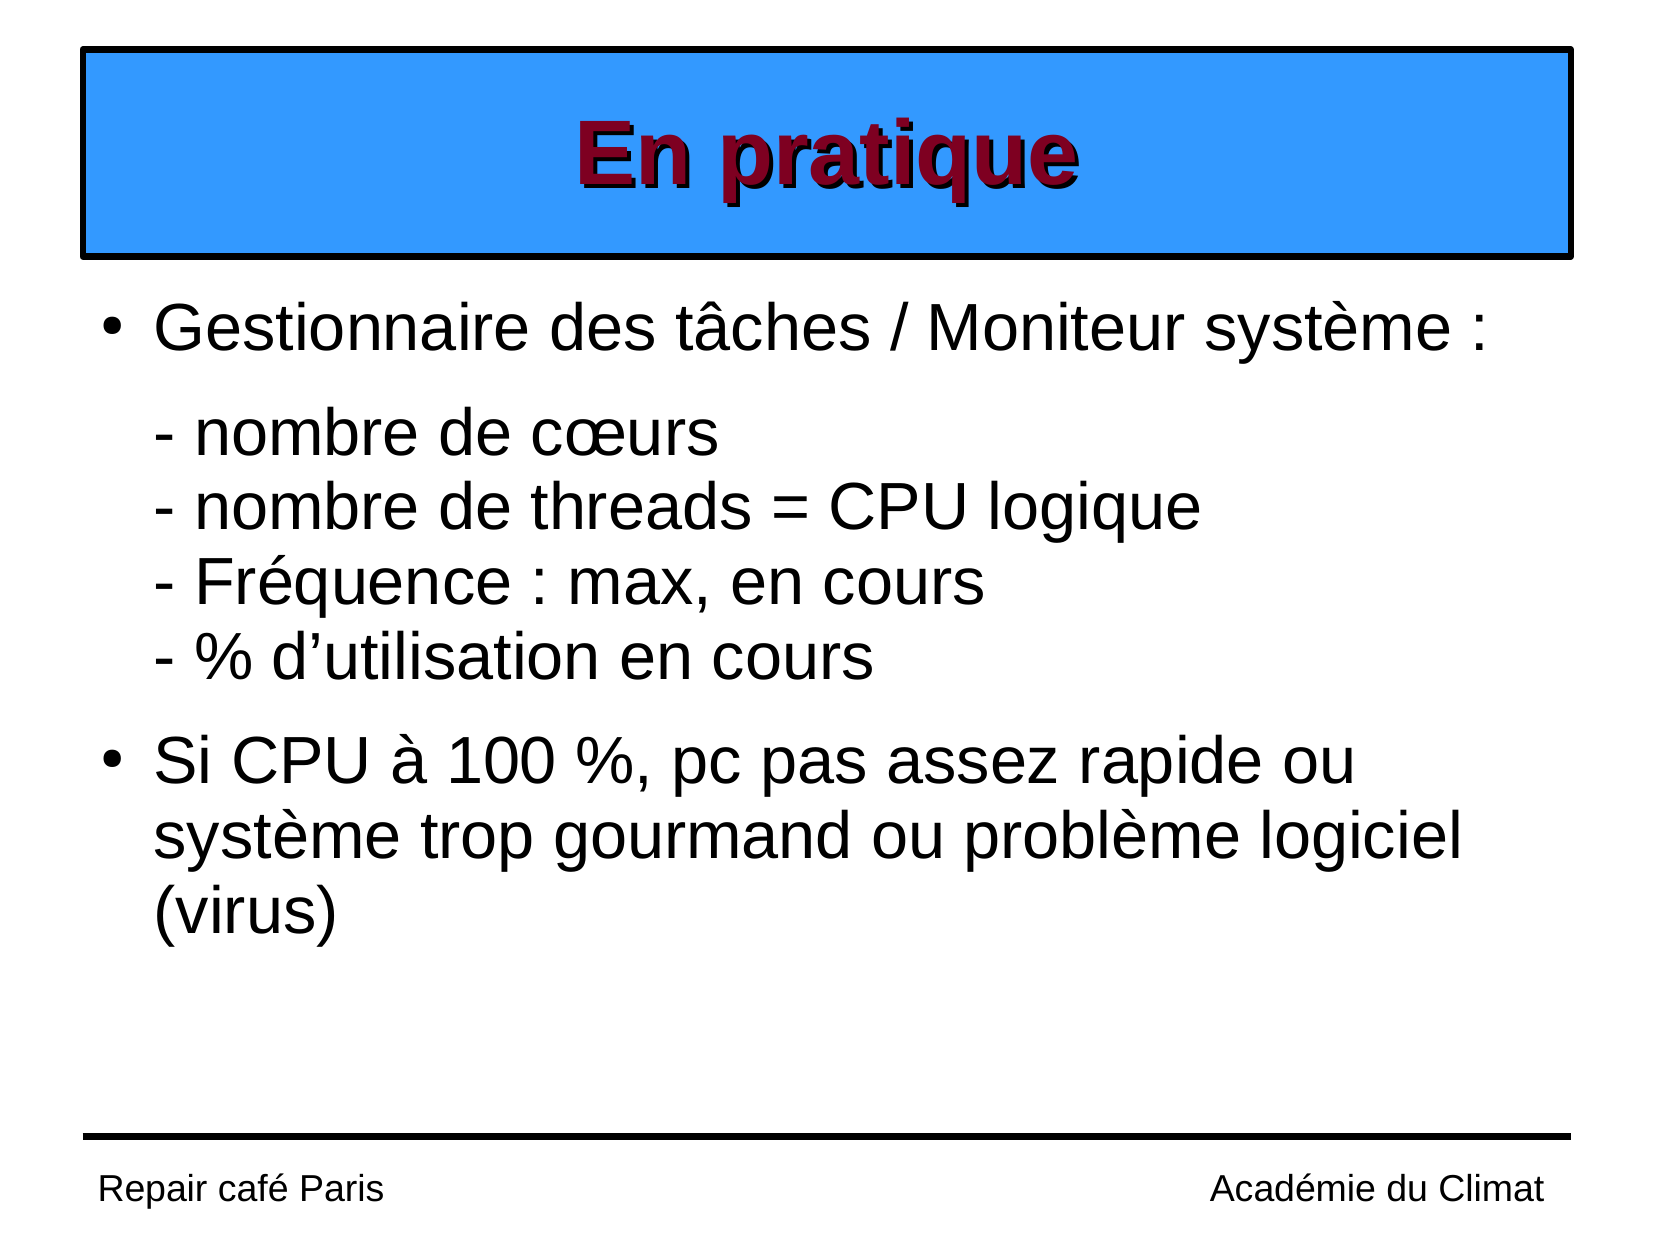

# En pratique
Gestionnaire des tâches / Moniteur système :
- nombre de cœurs
- nombre de threads = CPU logique
- Fréquence : max, en cours
- % d’utilisation en cours
Si CPU à 100 %, pc pas assez rapide ou système trop gourmand ou problème logiciel (virus)
Repair café Paris	Académie du Climat